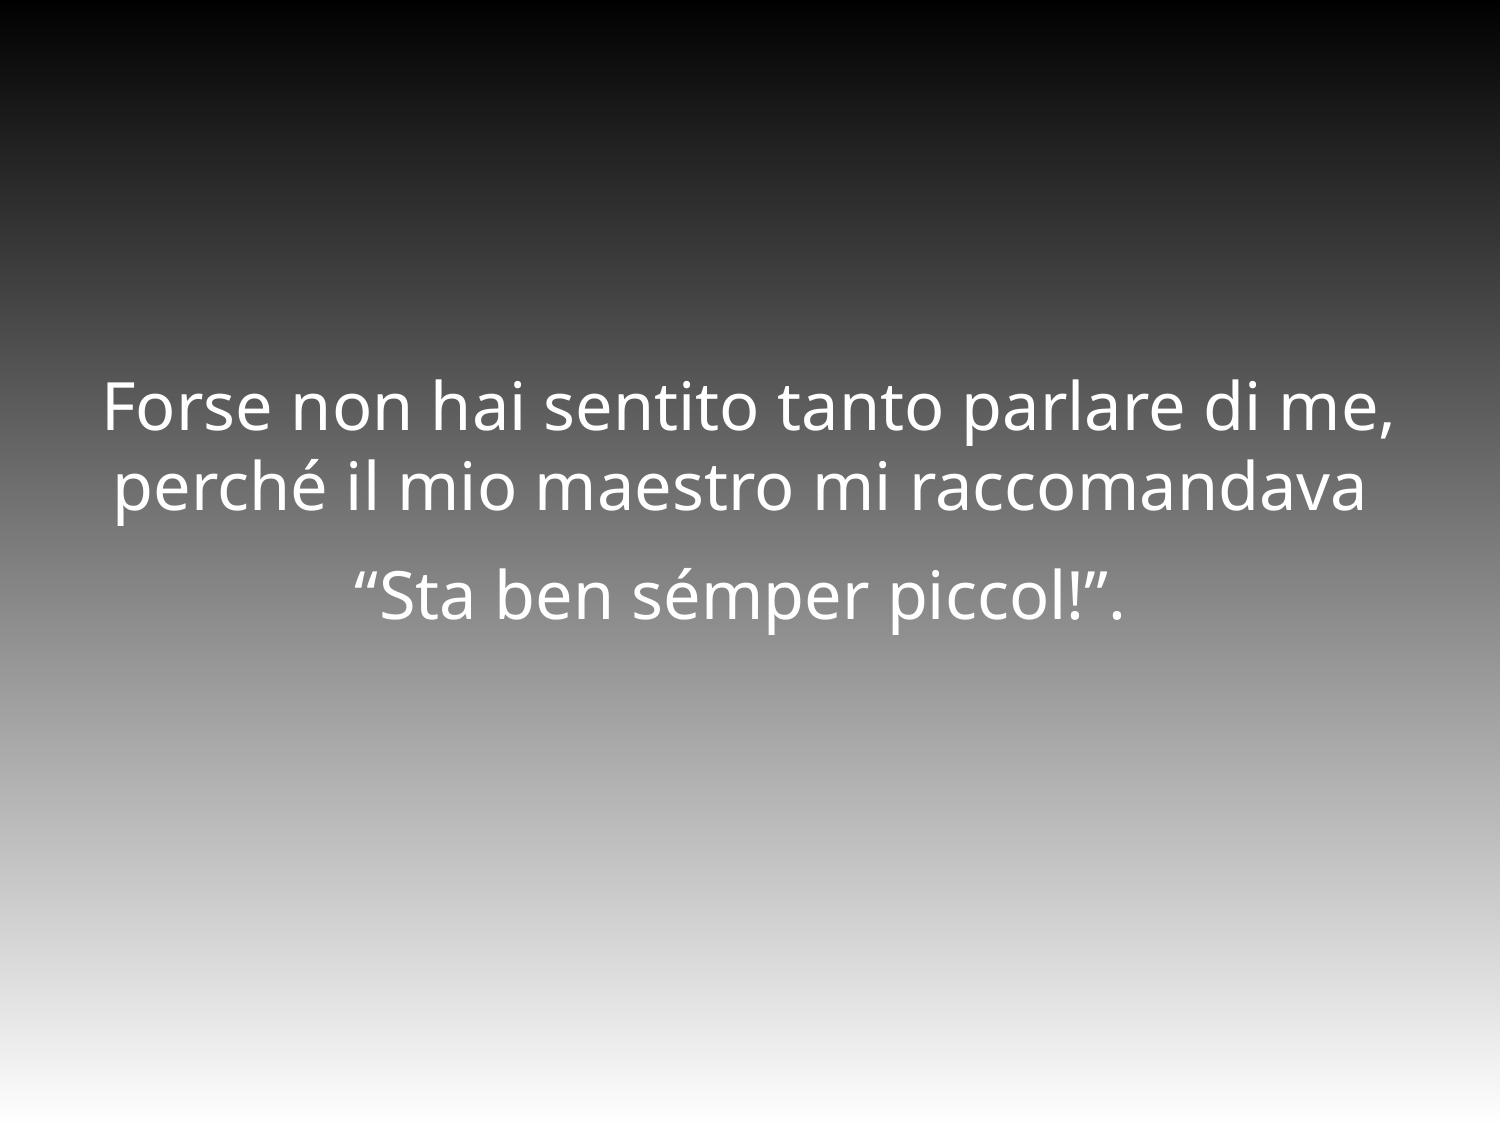

# Forse non hai sentito tanto parlare di me, perché il mio maestro mi raccomandava
“Sta ben sémper piccol!”.